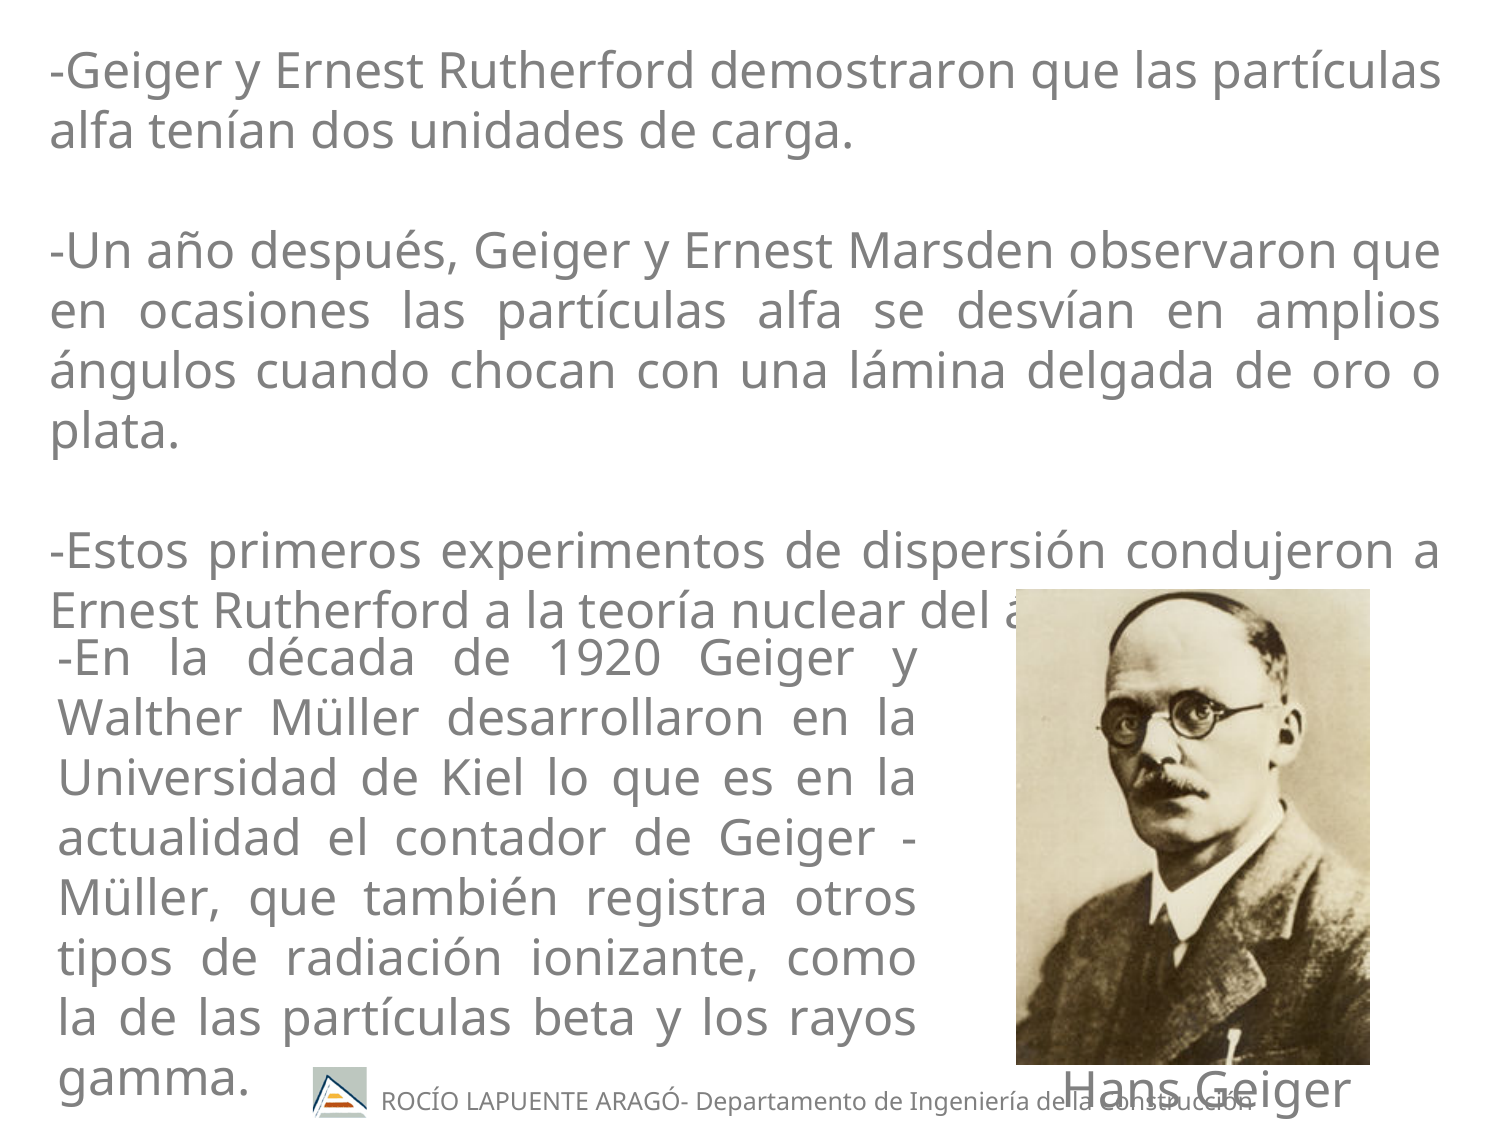

-Geiger y Ernest Rutherford demostraron que las partículas alfa tenían dos unidades de carga.
-Un año después, Geiger y Ernest Marsden observaron que en ocasiones las partículas alfa se desvían en amplios ángulos cuando chocan con una lámina delgada de oro o plata.
-Estos primeros experimentos de dispersión condujeron a Ernest Rutherford a la teoría nuclear del átomo.
-En la década de 1920 Geiger y Walther Müller desarrollaron en la Universidad de Kiel lo que es en la actualidad el contador de Geiger - Müller, que también registra otros tipos de radiación ionizante, como la de las partículas beta y los rayos gamma.
Hans Geiger